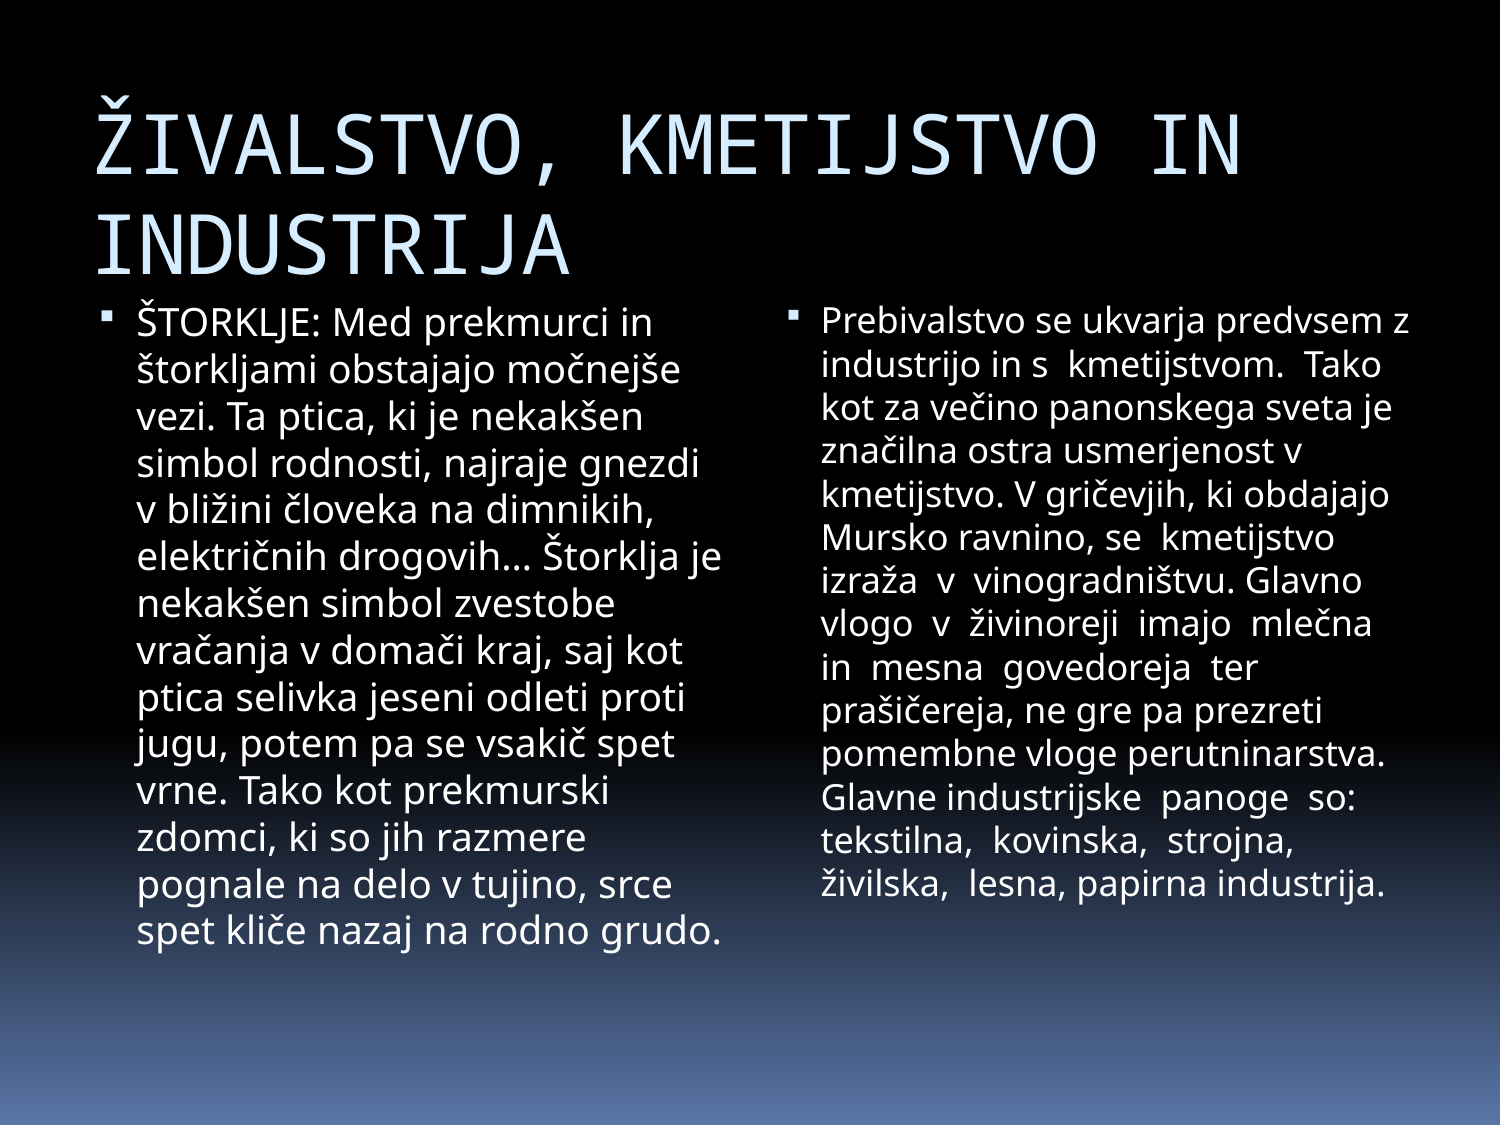

# ŽIVALSTVO, KMETIJSTVO IN INDUSTRIJA
ŠTORKLJE: Med prekmurci in štorkljami obstajajo močnejše vezi. Ta ptica, ki je nekakšen simbol rodnosti, najraje gnezdi v bližini človeka na dimnikih, električnih drogovih… Štorklja je nekakšen simbol zvestobe vračanja v domači kraj, saj kot ptica selivka jeseni odleti proti jugu, potem pa se vsakič spet vrne. Tako kot prekmurski zdomci, ki so jih razmere pognale na delo v tujino, srce spet kliče nazaj na rodno grudo.
Prebivalstvo se ukvarja predvsem z industrijo in s kmetijstvom. Tako kot za večino panonskega sveta je značilna ostra usmerjenost v kmetijstvo. V gričevjih, ki obdajajo Mursko ravnino, se kmetijstvo izraža v vinogradništvu. Glavno vlogo v živinoreji imajo mlečna in mesna govedoreja ter prašičereja, ne gre pa prezreti pomembne vloge perutninarstva. Glavne industrijske panoge so: tekstilna, kovinska, strojna, živilska, lesna, papirna industrija.